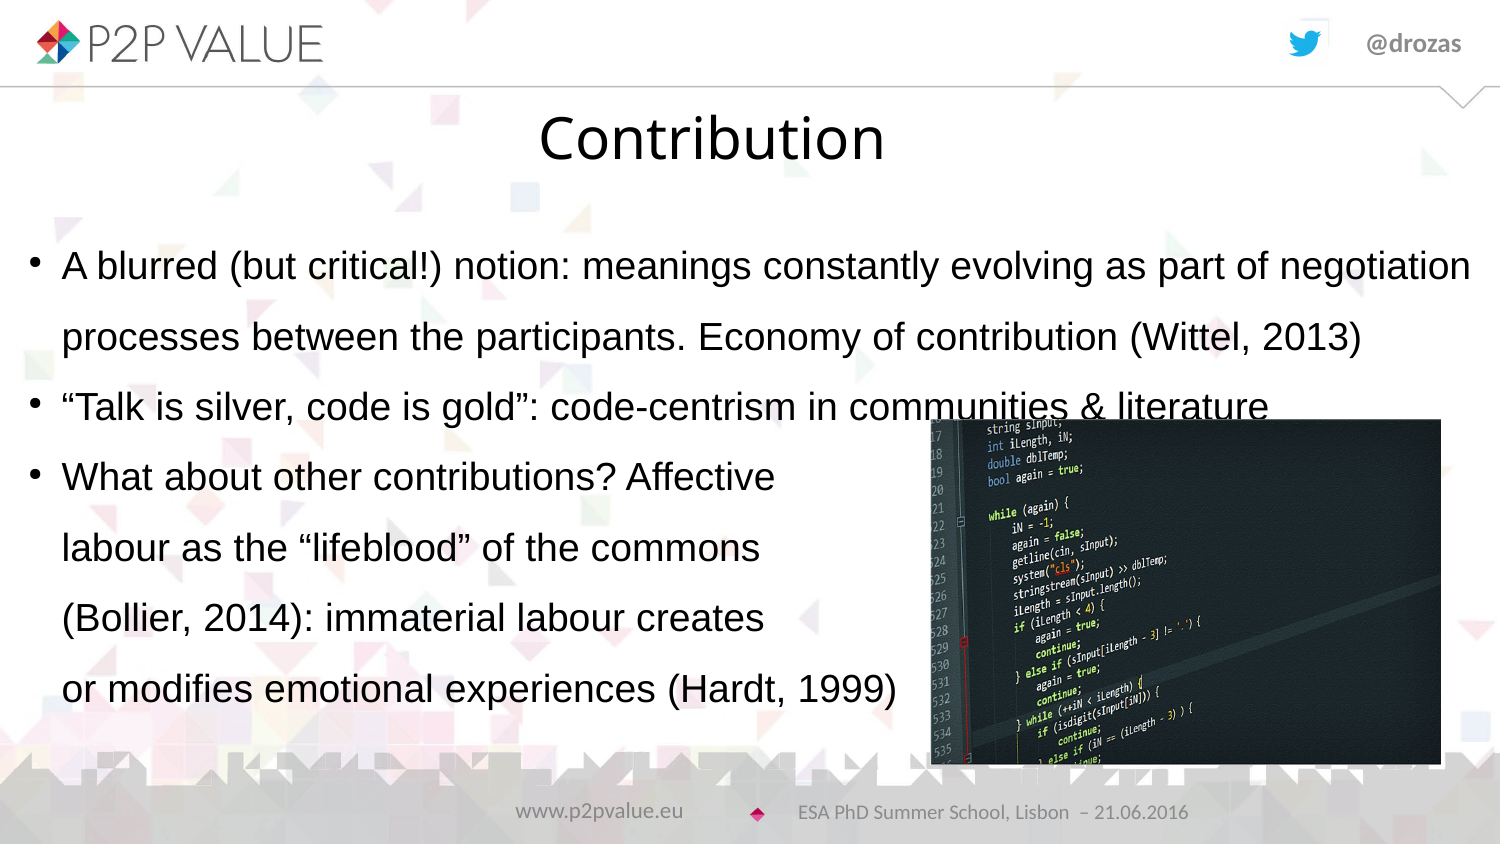

@drozas
# Contribution
A blurred (but critical!) notion: meanings constantly evolving as part of negotiation processes between the participants. Economy of contribution (Wittel, 2013)
“Talk is silver, code is gold”: code-centrism in communities & literature
What about other contributions? Affective
labour as the “lifeblood” of the commons
(Bollier, 2014): immaterial labour creates
or modifies emotional experiences (Hardt, 1999)
ESA PhD Summer School, Lisbon – 21.06.2016
www.p2pvalue.eu